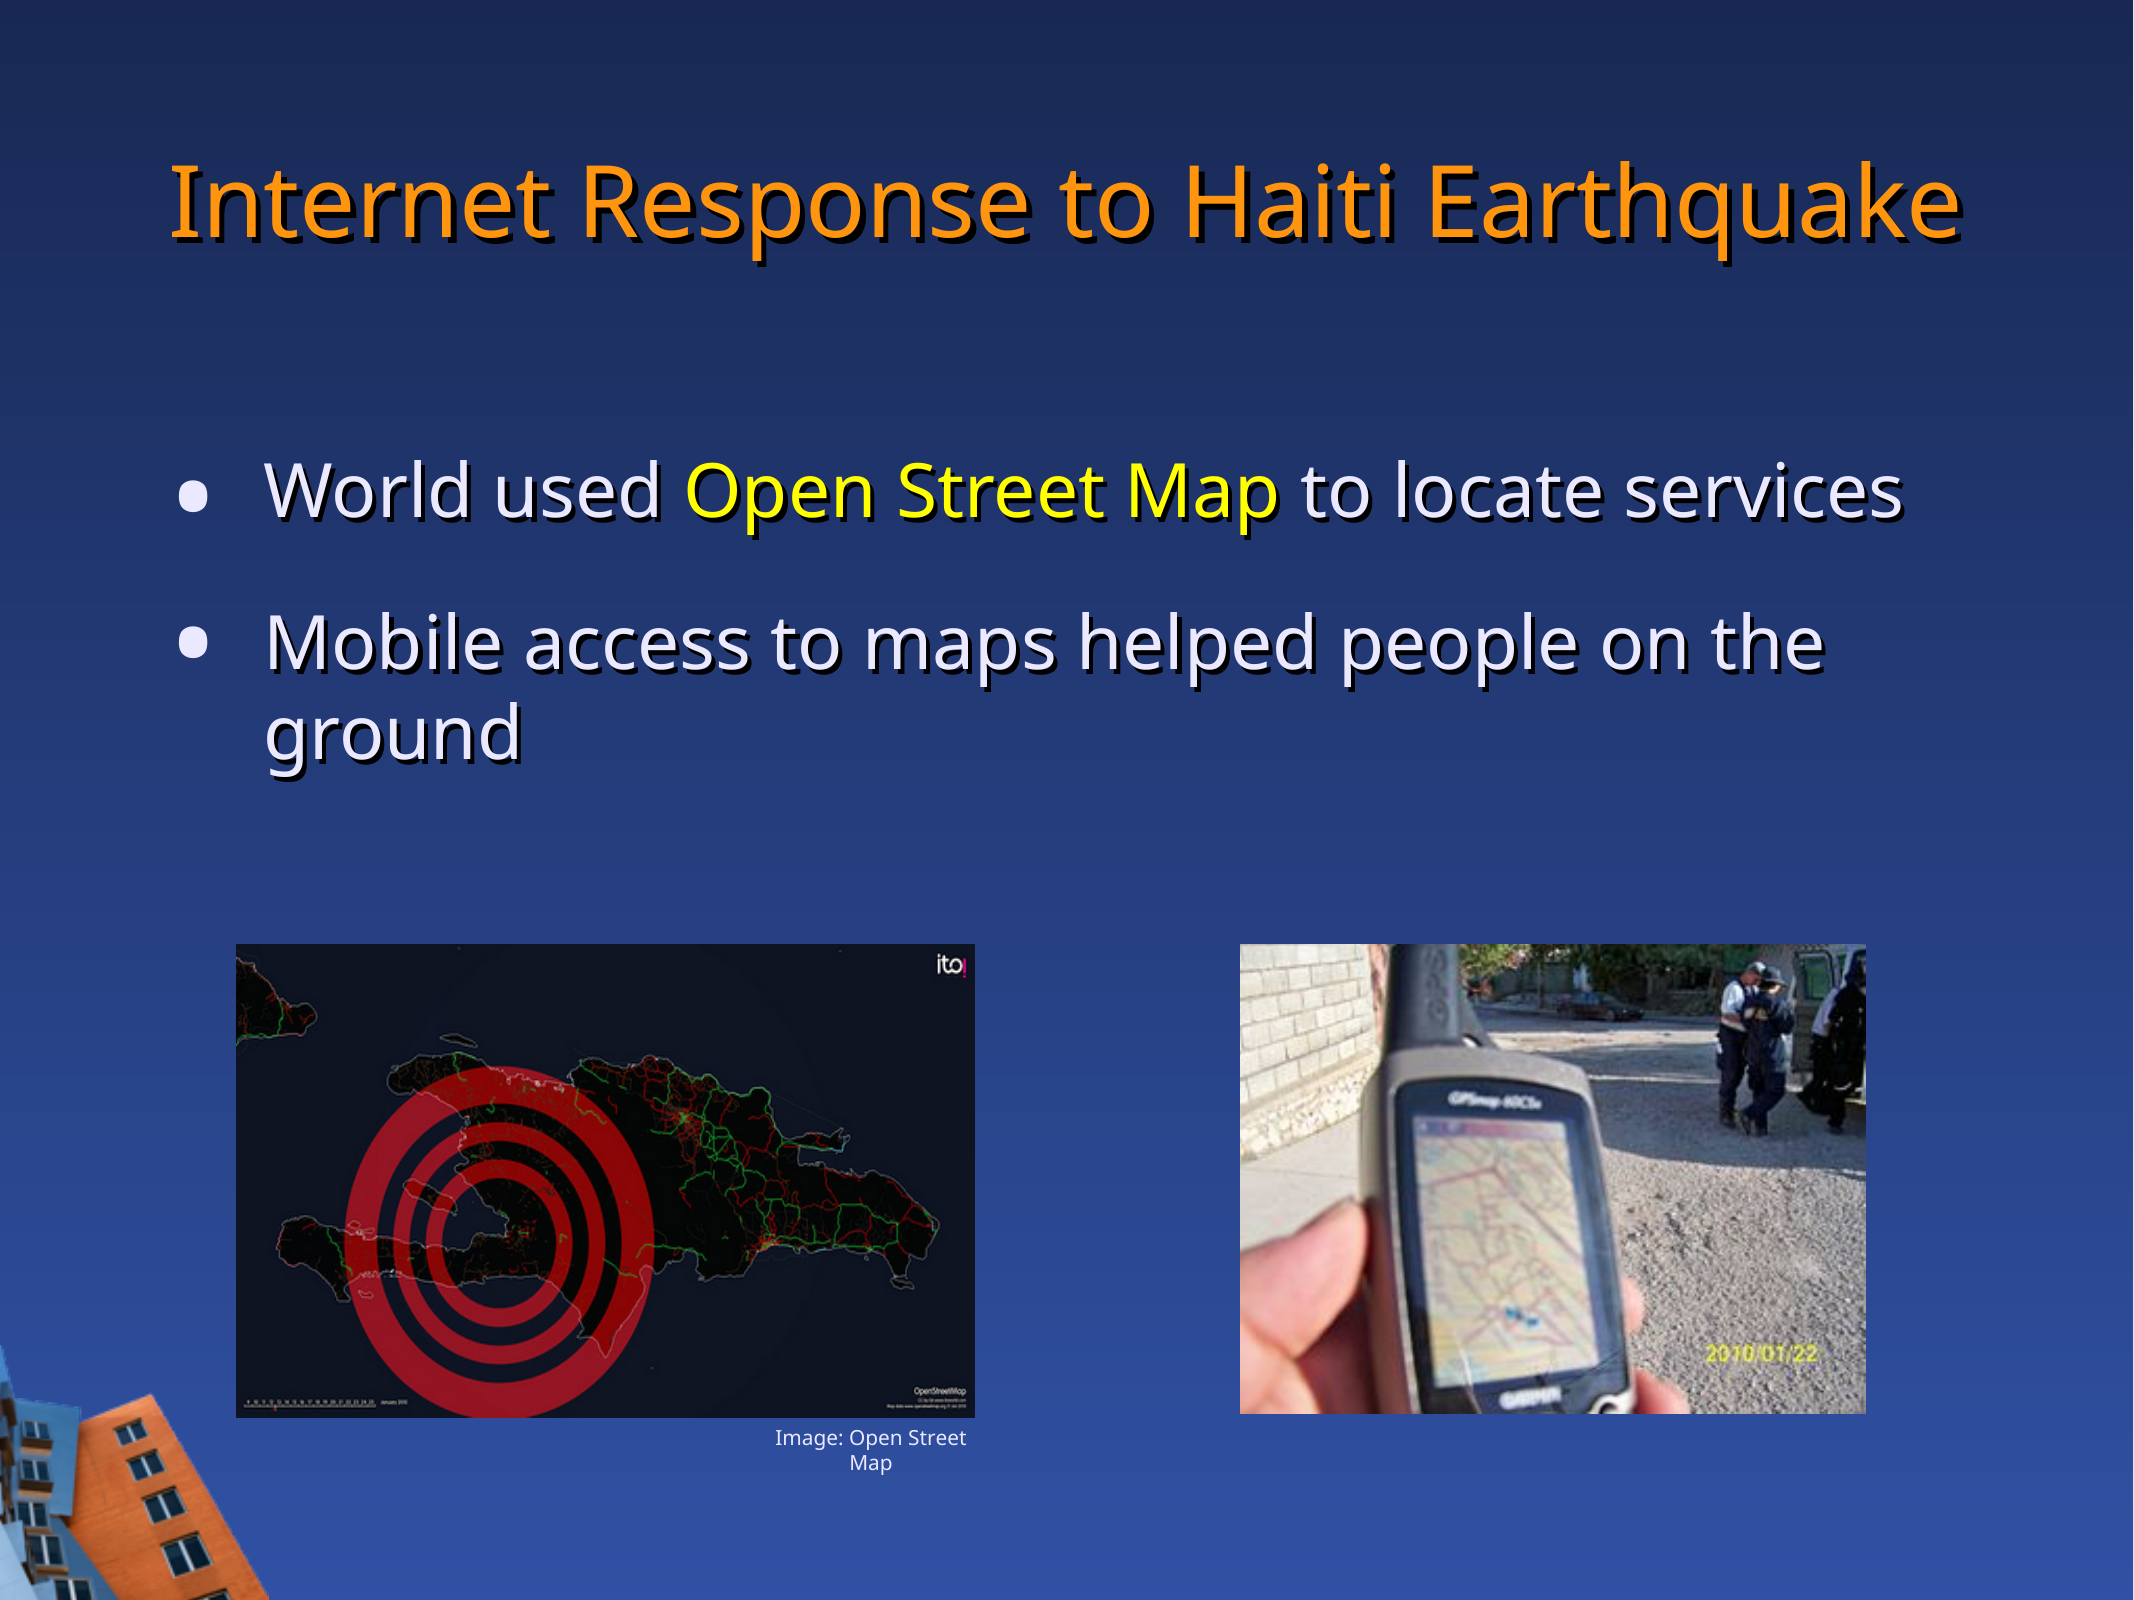

# Internet Response to Haiti Earthquake
World used Open Street Map to locate services
Mobile access to maps helped people on the ground
Image: Open Street Map